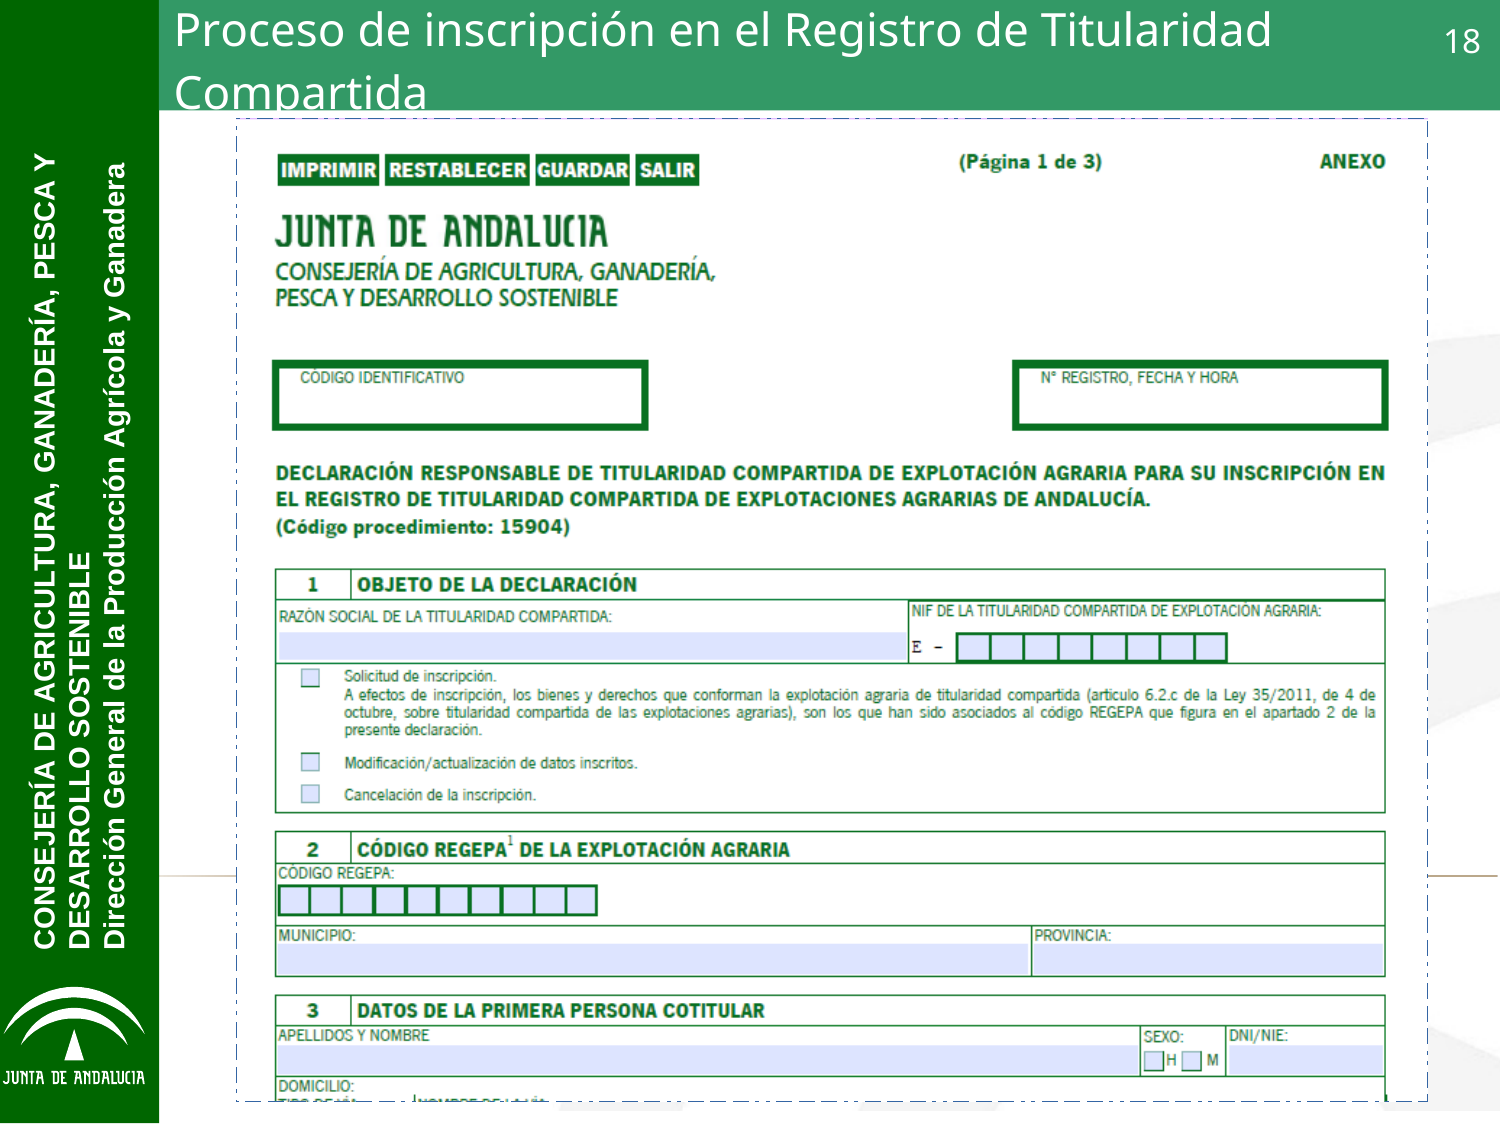

Proceso de inscripción en el Registro de Titularidad Compartida
18